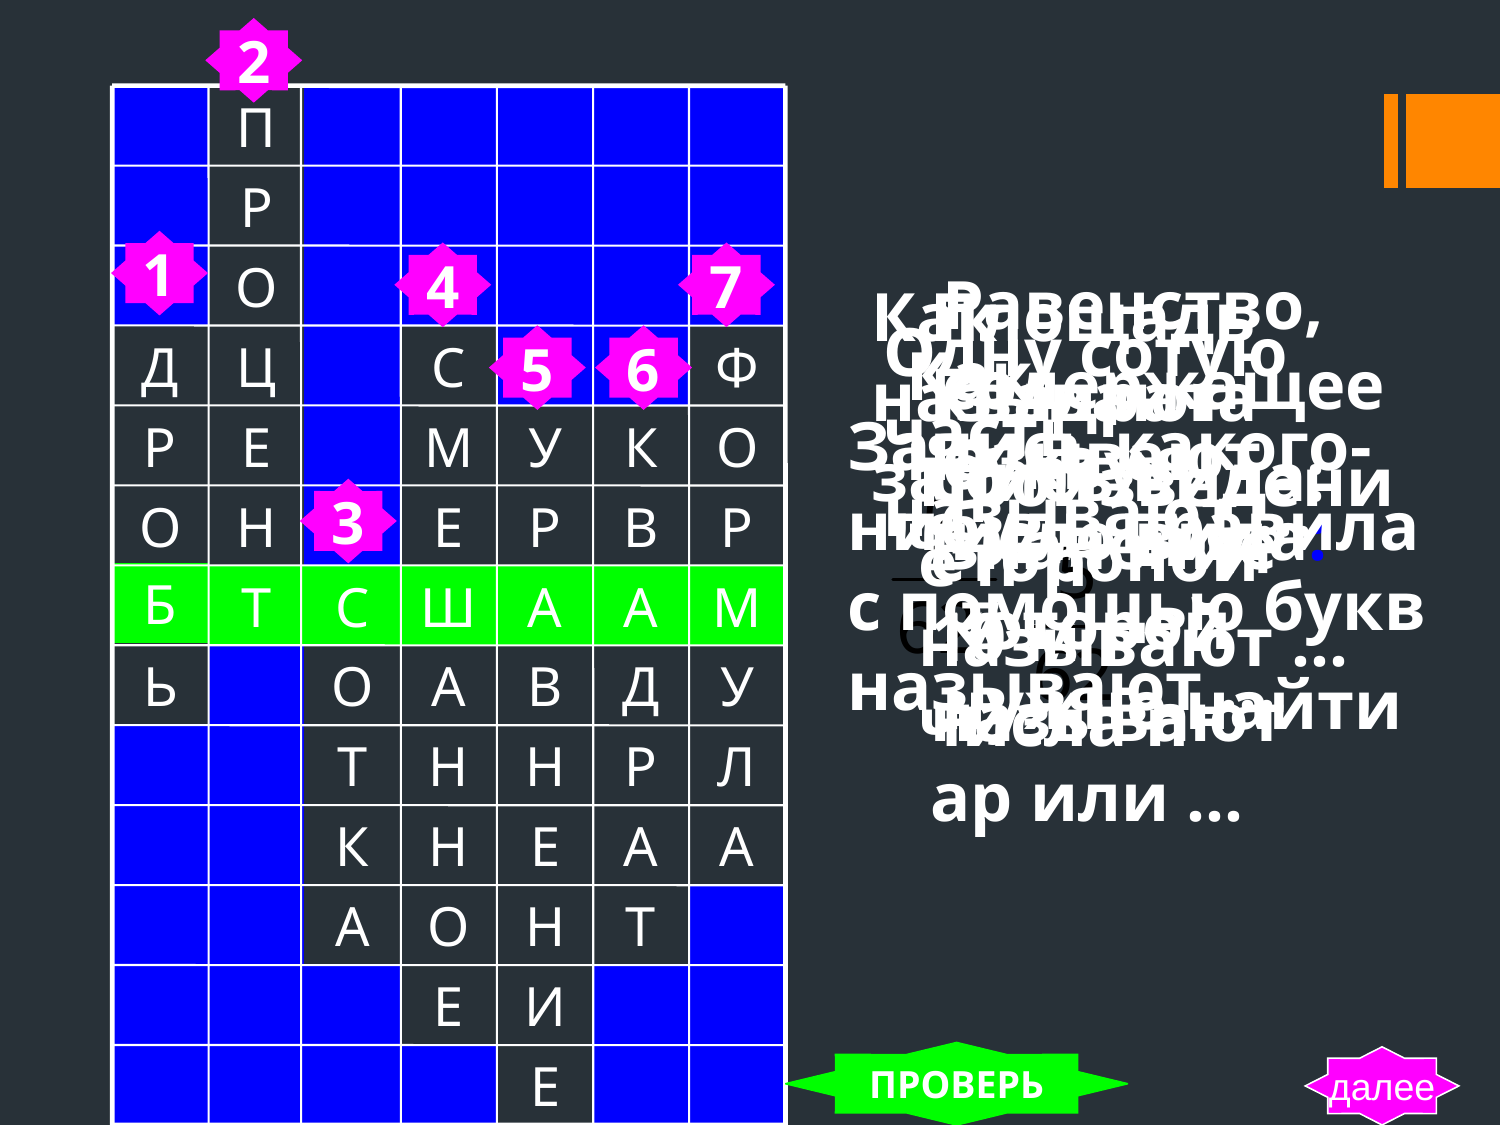

2
П
Р
1
4
7
О
Равенство, содержащее букву, значение которой нужно найти
Как называют запись вида:
Площадь квадрата со стороной 10 м называют ар или …
Одну сотую часть называют …
Д
Ц
С
Ф
5
6
Как называют число вида:
7
Запись какого-нибудь правила с помощью букв называют …
Р
Е
М
У
К
О
Произведение n∙n называют … числа n
3
О
Н
Е
Р
В
Р
Б
Т
С
Ш
А
А
М
Ь
О
А
В
Д
У
Т
Н
Н
Р
Л
К
Н
Е
А
А
А
О
Н
Т
Е
И
ПРОВЕРЬ
Е
далее